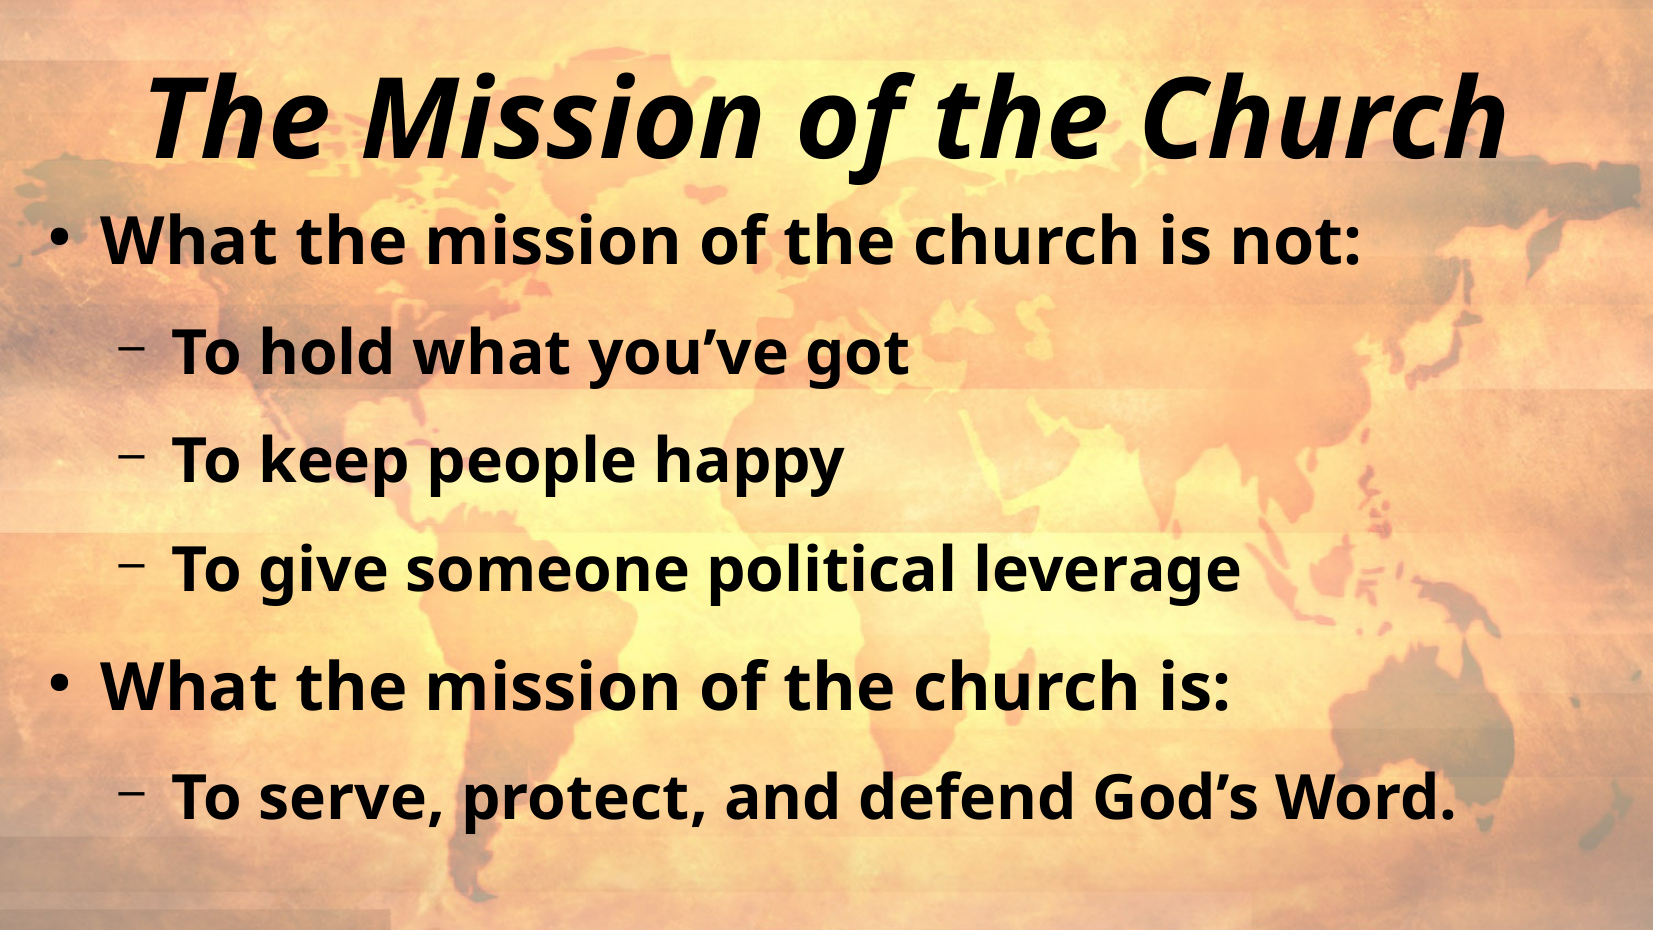

# The Mission of the Church
What the mission of the church is not:
To hold what you’ve got
To keep people happy
To give someone political leverage
What the mission of the church is:
To serve, protect, and defend God’s Word.